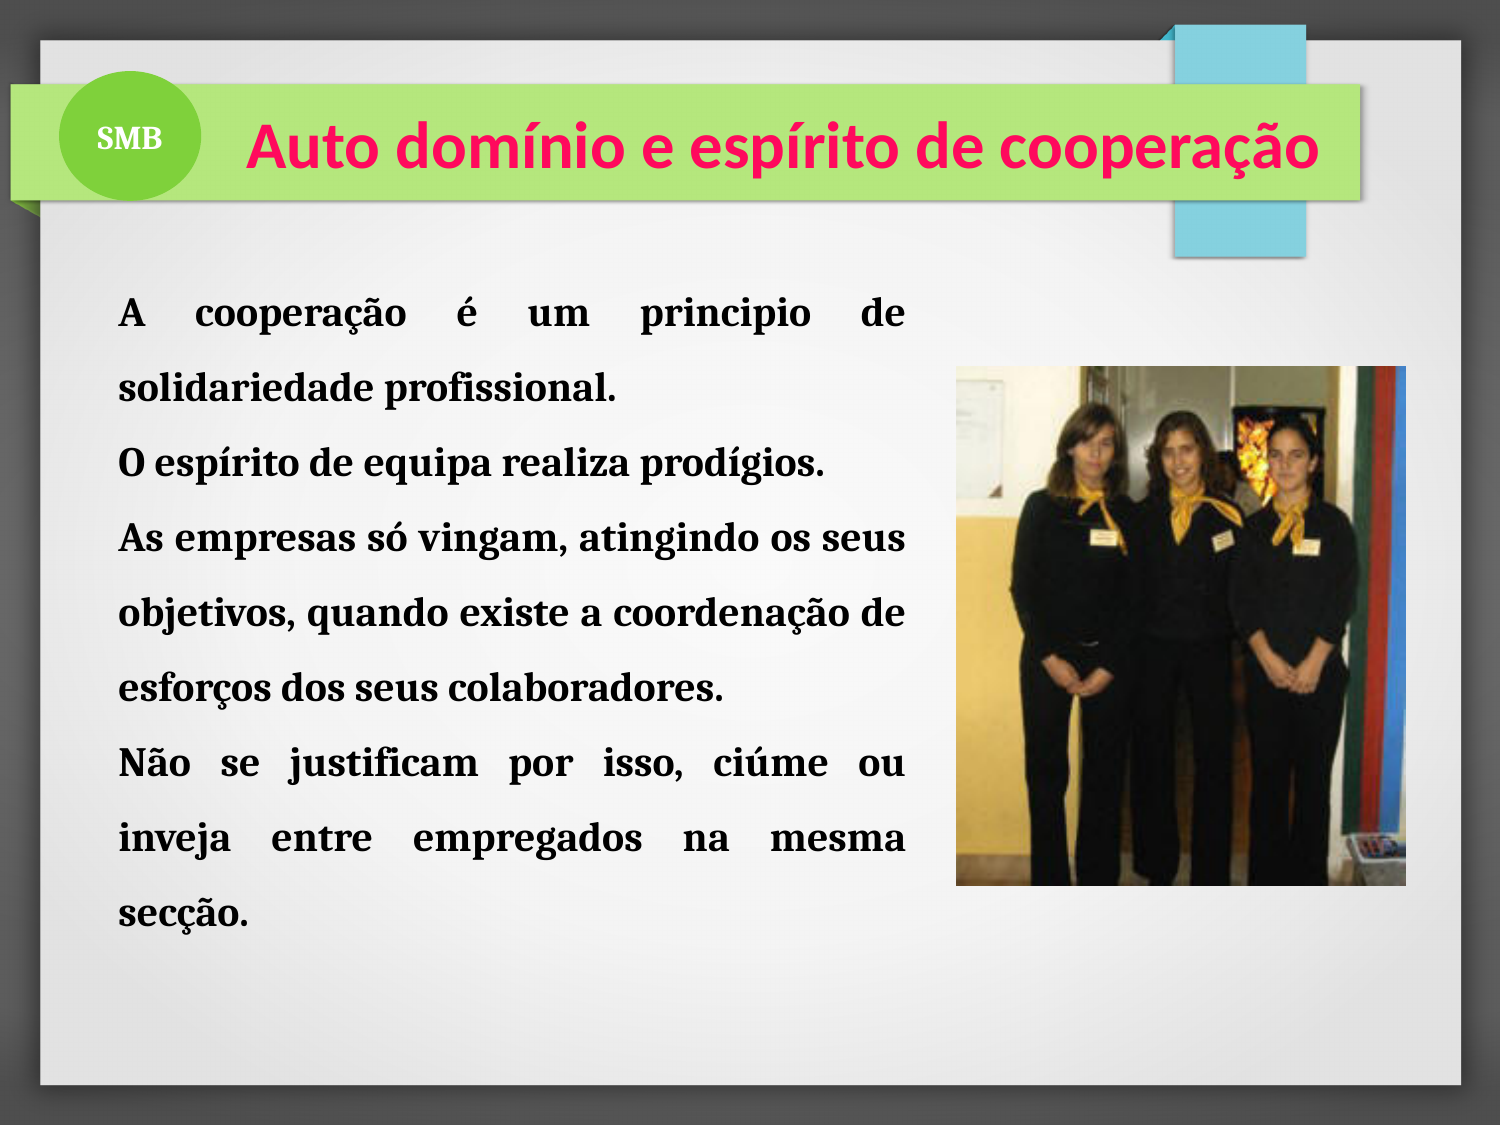

SMB
 Auto domínio e espírito de cooperação
A cooperação é um principio de solidariedade profissional.
O espírito de equipa realiza prodígios.
As empresas só vingam, atingindo os seus objetivos, quando existe a coordenação de esforços dos seus colaboradores.
Não se justificam por isso, ciúme ou inveja entre empregados na mesma secção.